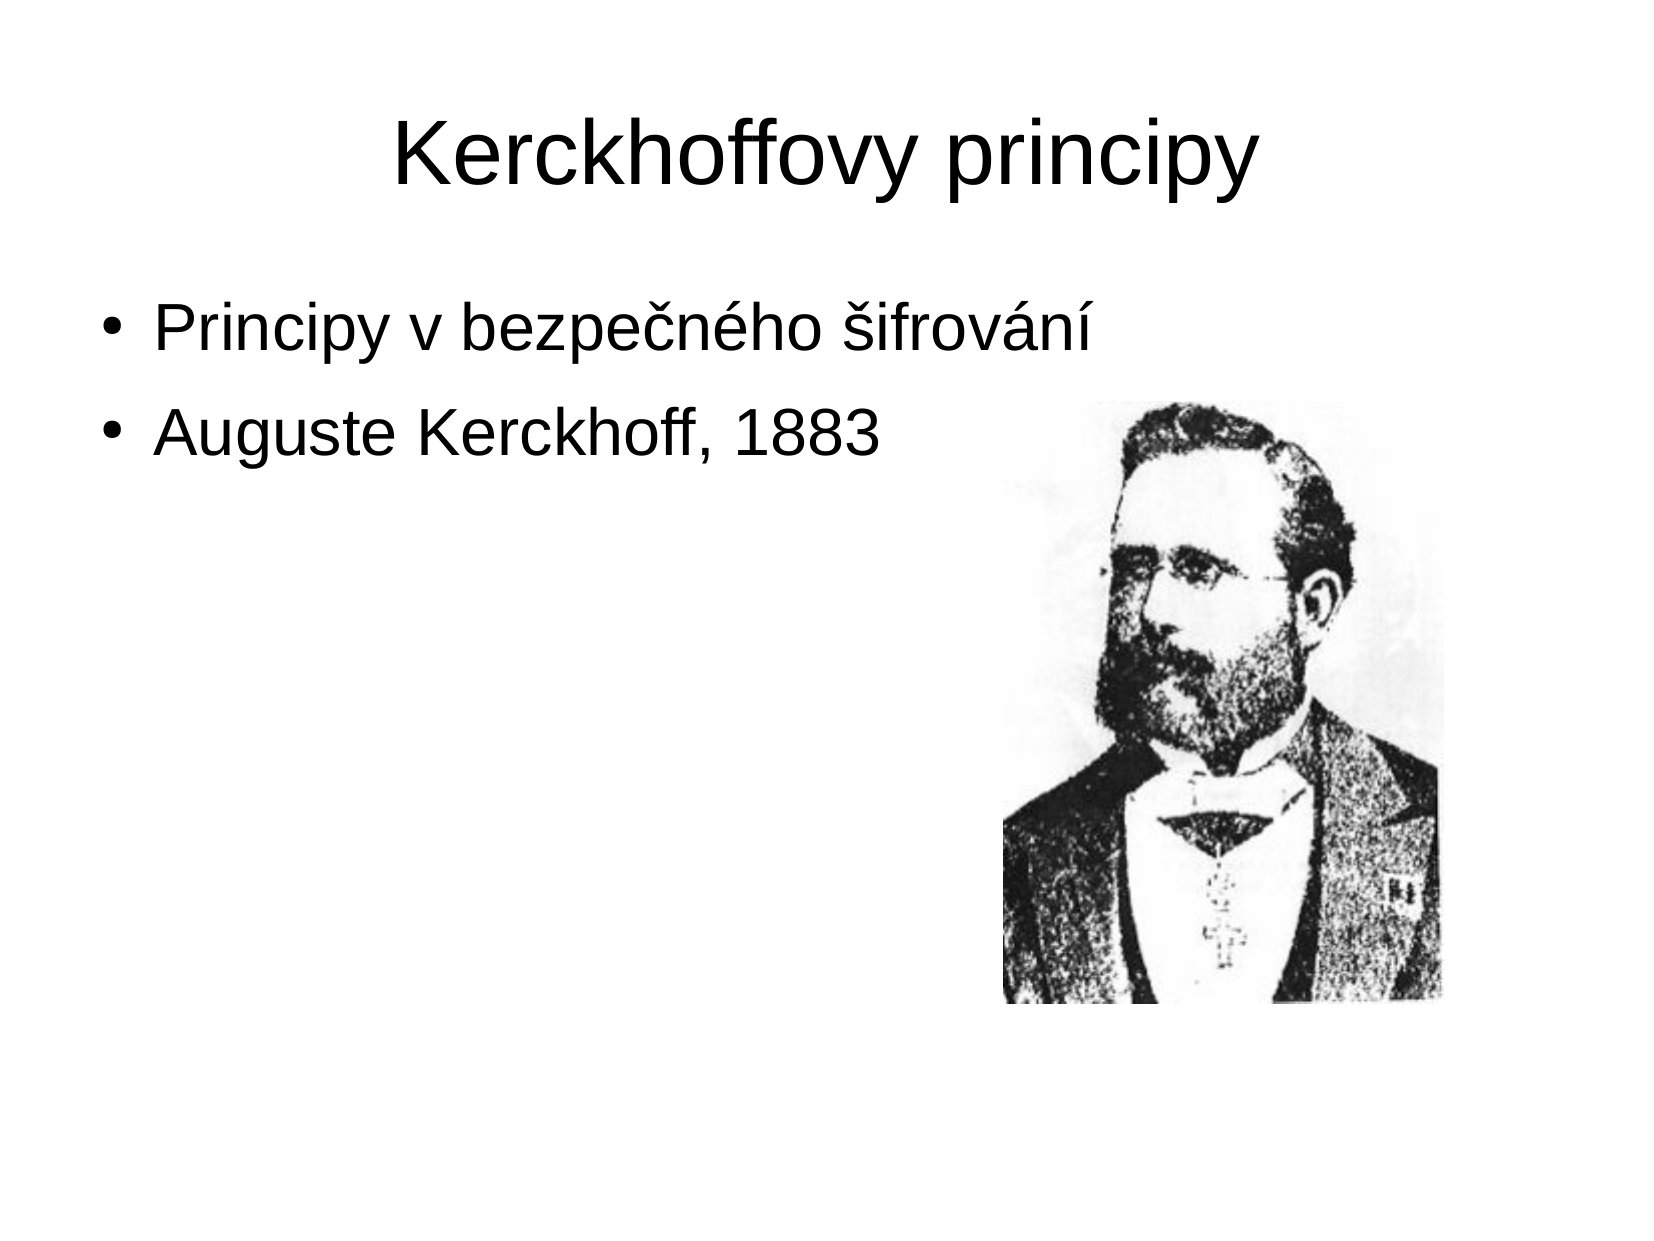

# Kerckhoffovy principy
Principy v bezpečného šifrování
Auguste Kerckhoff, 1883